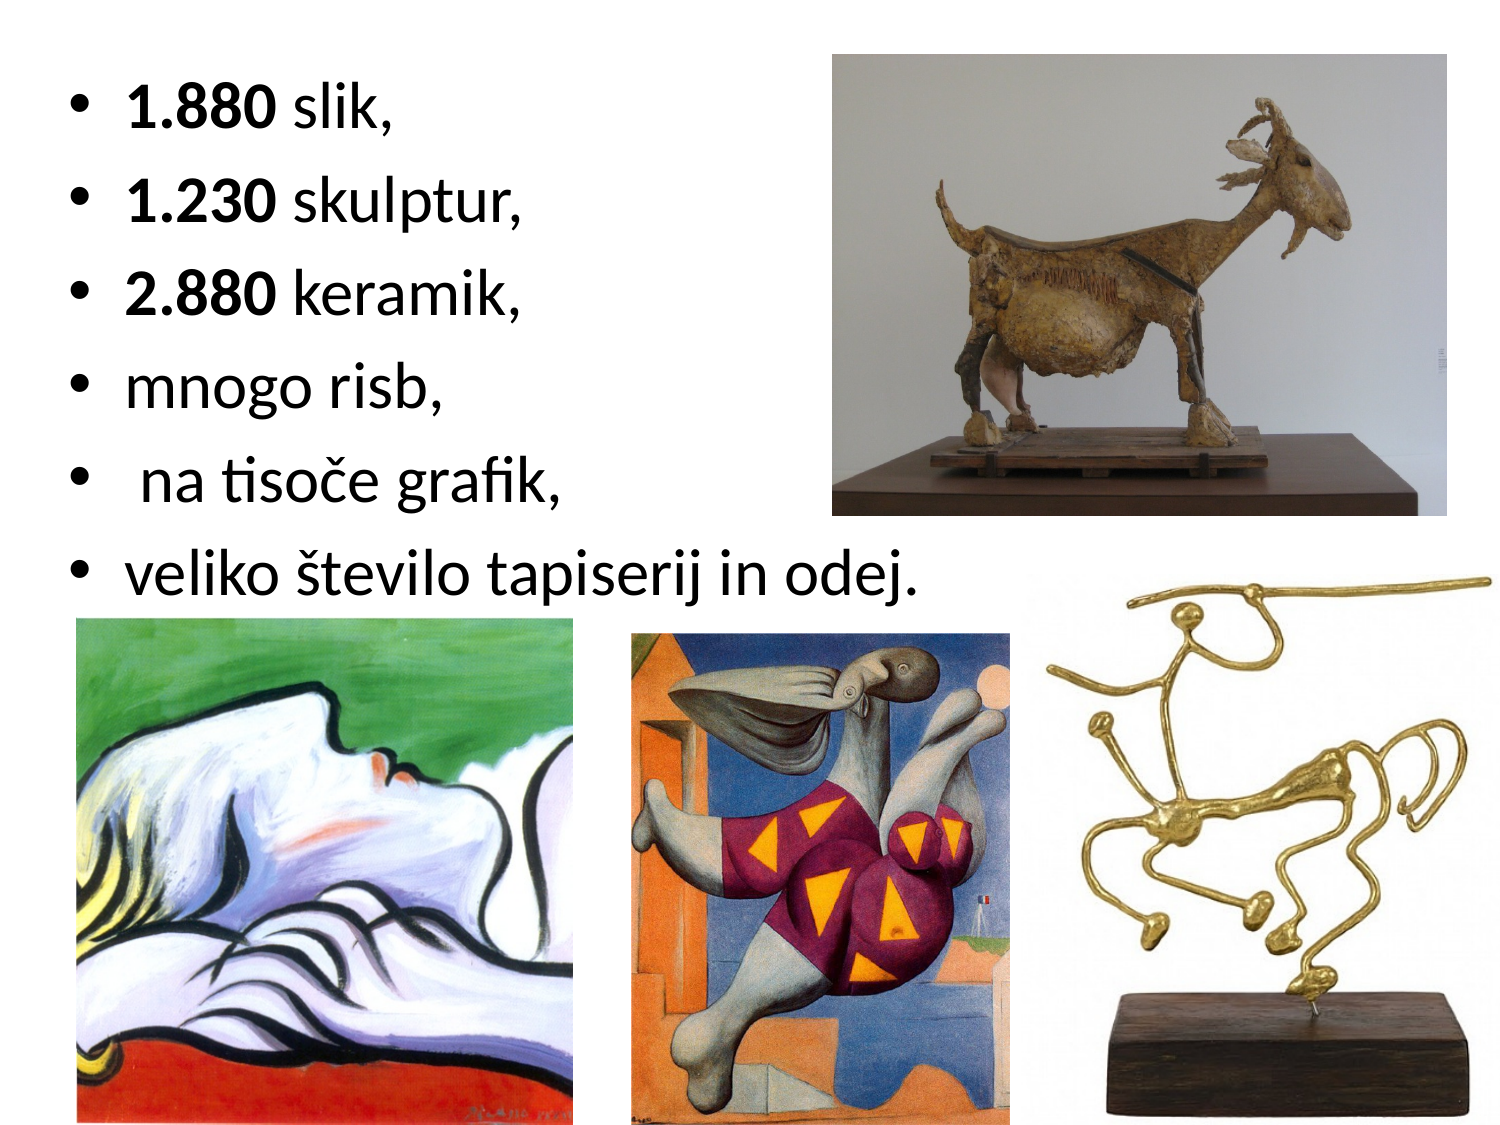

# 1.880 slik,
1.230 skulptur,
2.880 keramik,
mnogo risb,
 na tisoče grafik,
veliko število tapiserij in odej.